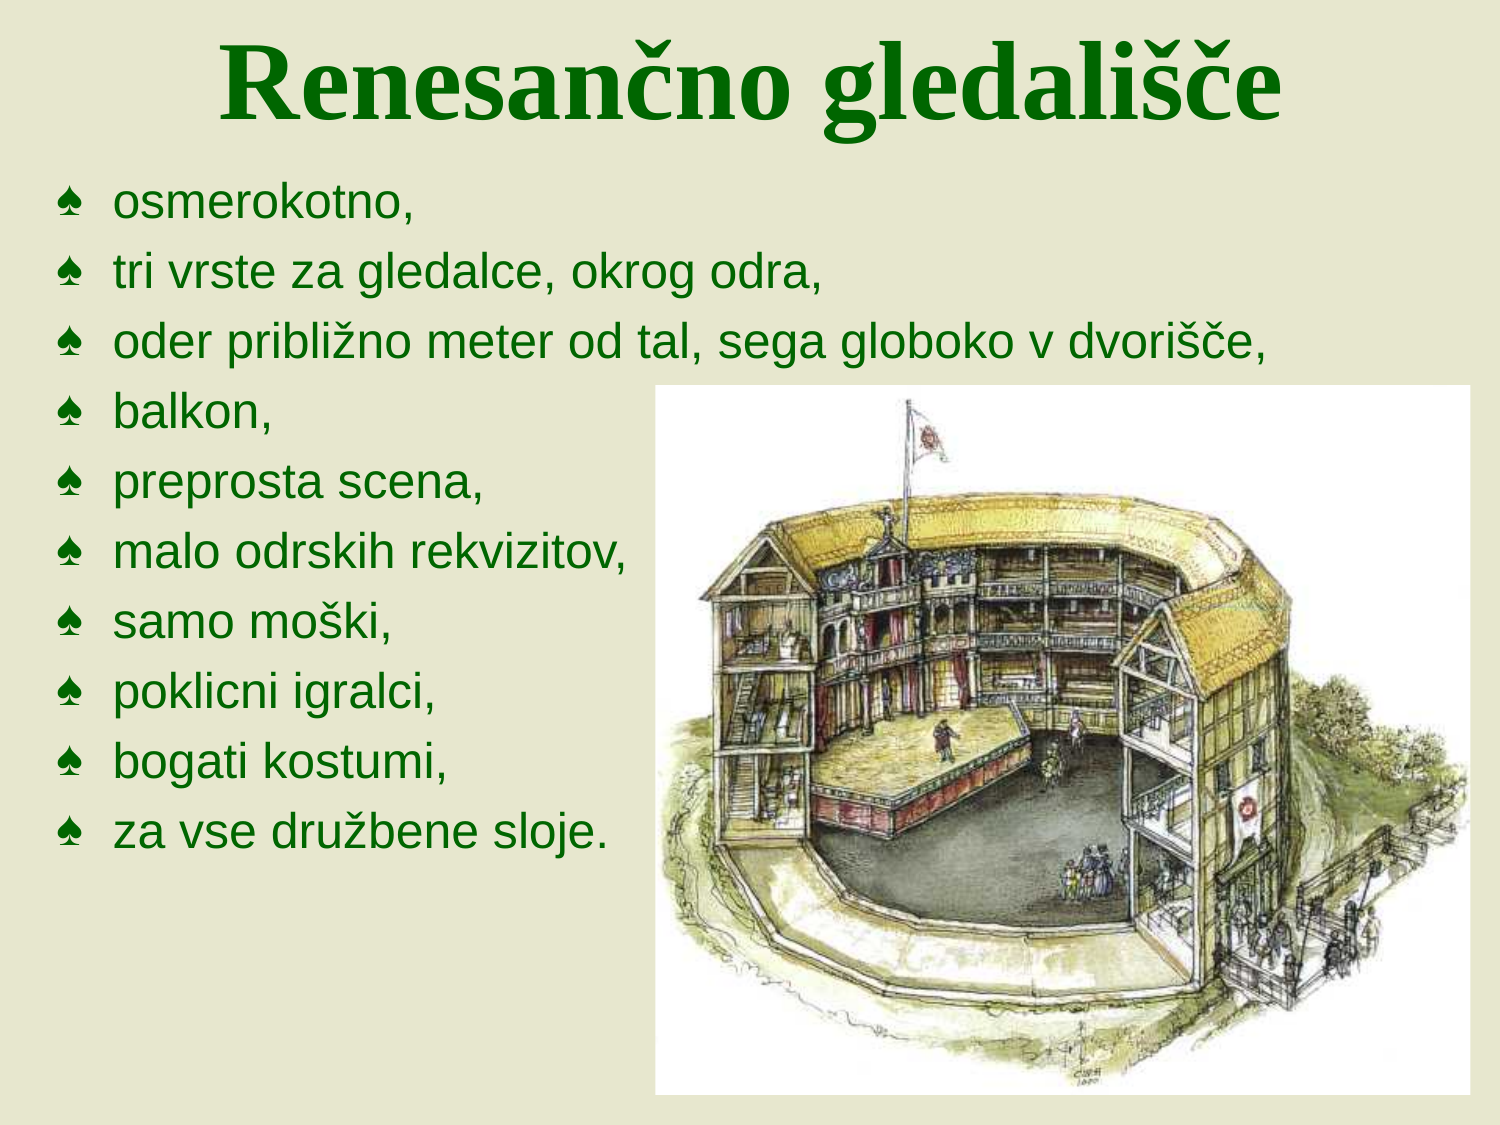

# Renesančno gledališče
osmerokotno,
tri vrste za gledalce, okrog odra,
oder približno meter od tal, sega globoko v dvorišče,
balkon,
preprosta scena,
malo odrskih rekvizitov,
samo moški,
poklicni igralci,
bogati kostumi,
za vse družbene sloje.